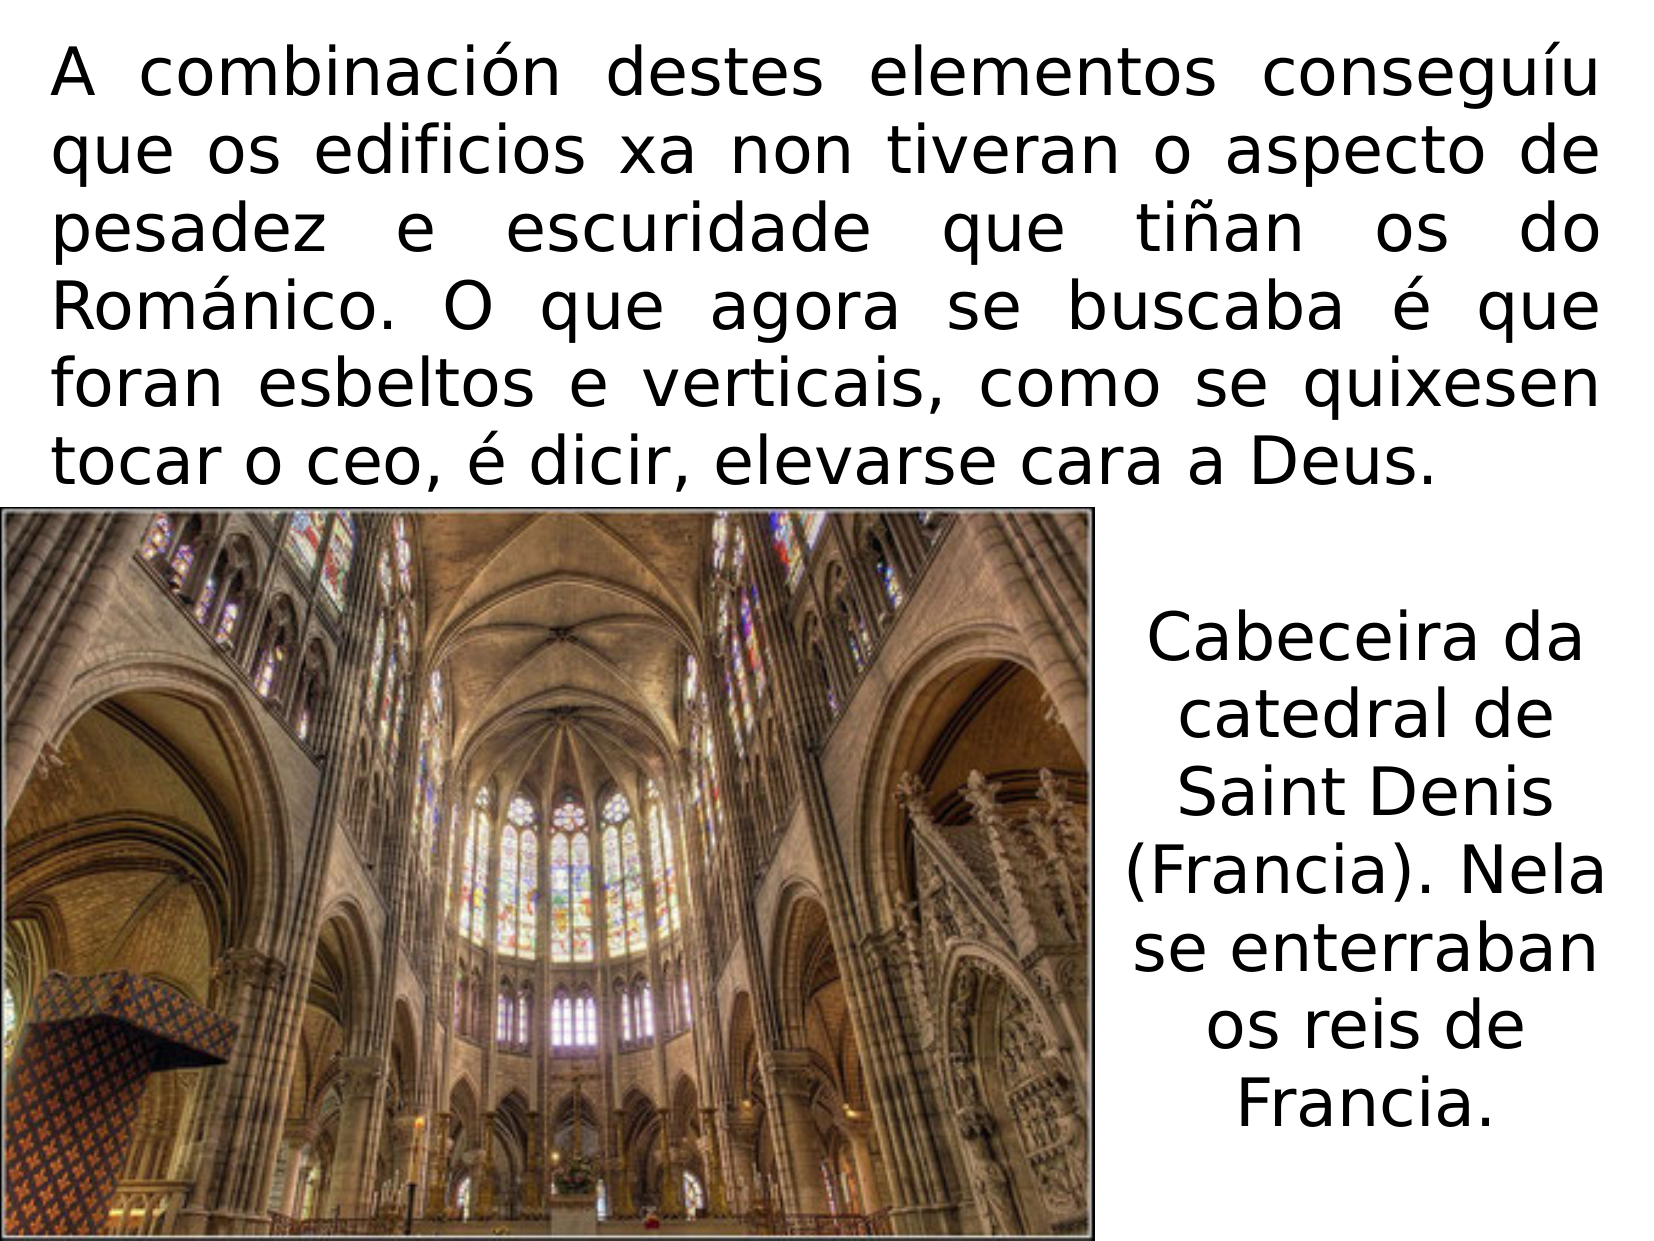

A combinación destes elementos conseguíu que os edificios xa non tiveran o aspecto de pesadez e escuridade que tiñan os do Románico. O que agora se buscaba é que foran esbeltos e verticais, como se quixesen tocar o ceo, é dicir, elevarse cara a Deus.
Cabeceira da catedral de Saint Denis (Francia). Nela se enterraban os reis de Francia.